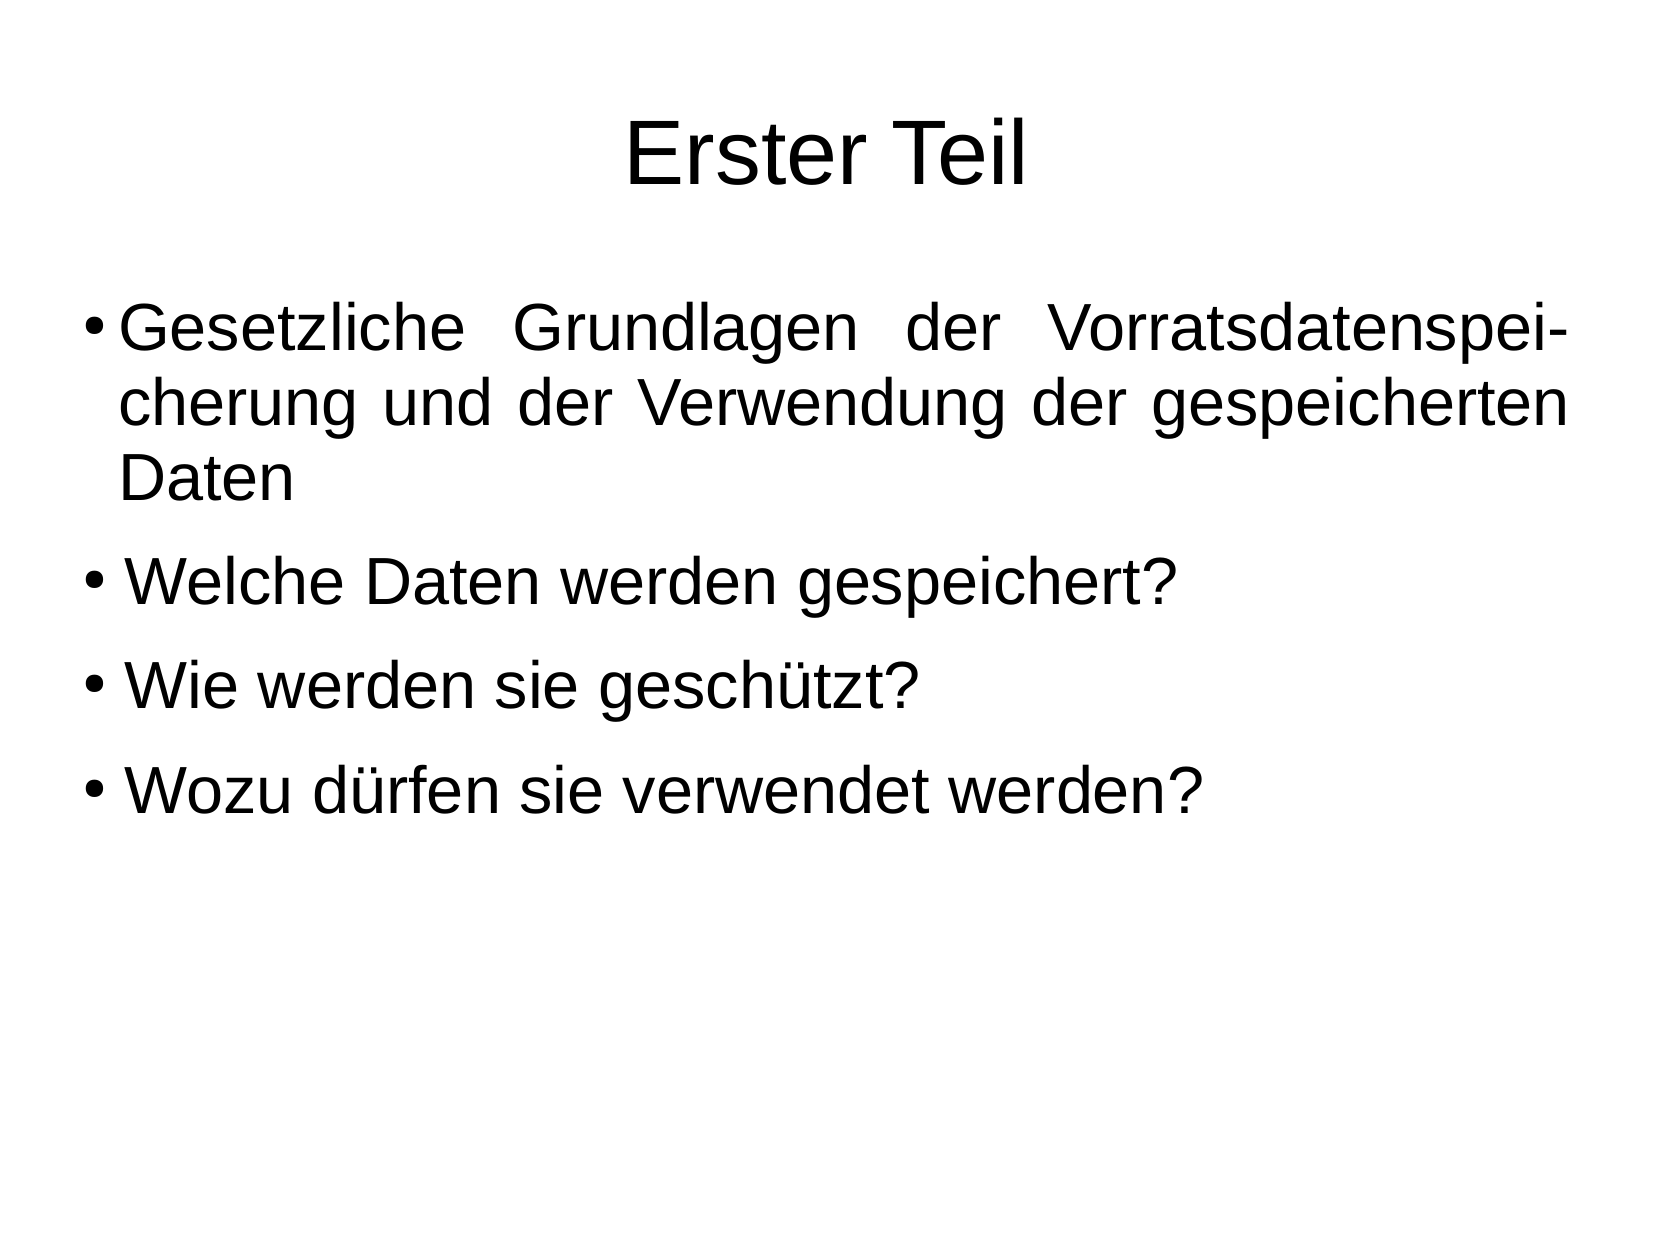

# Erster Teil
Gesetzliche Grundlagen der Vorratsdatenspei-cherung und der Verwendung der gespeicherten Daten
 Welche Daten werden gespeichert?
 Wie werden sie geschützt?
 Wozu dürfen sie verwendet werden?